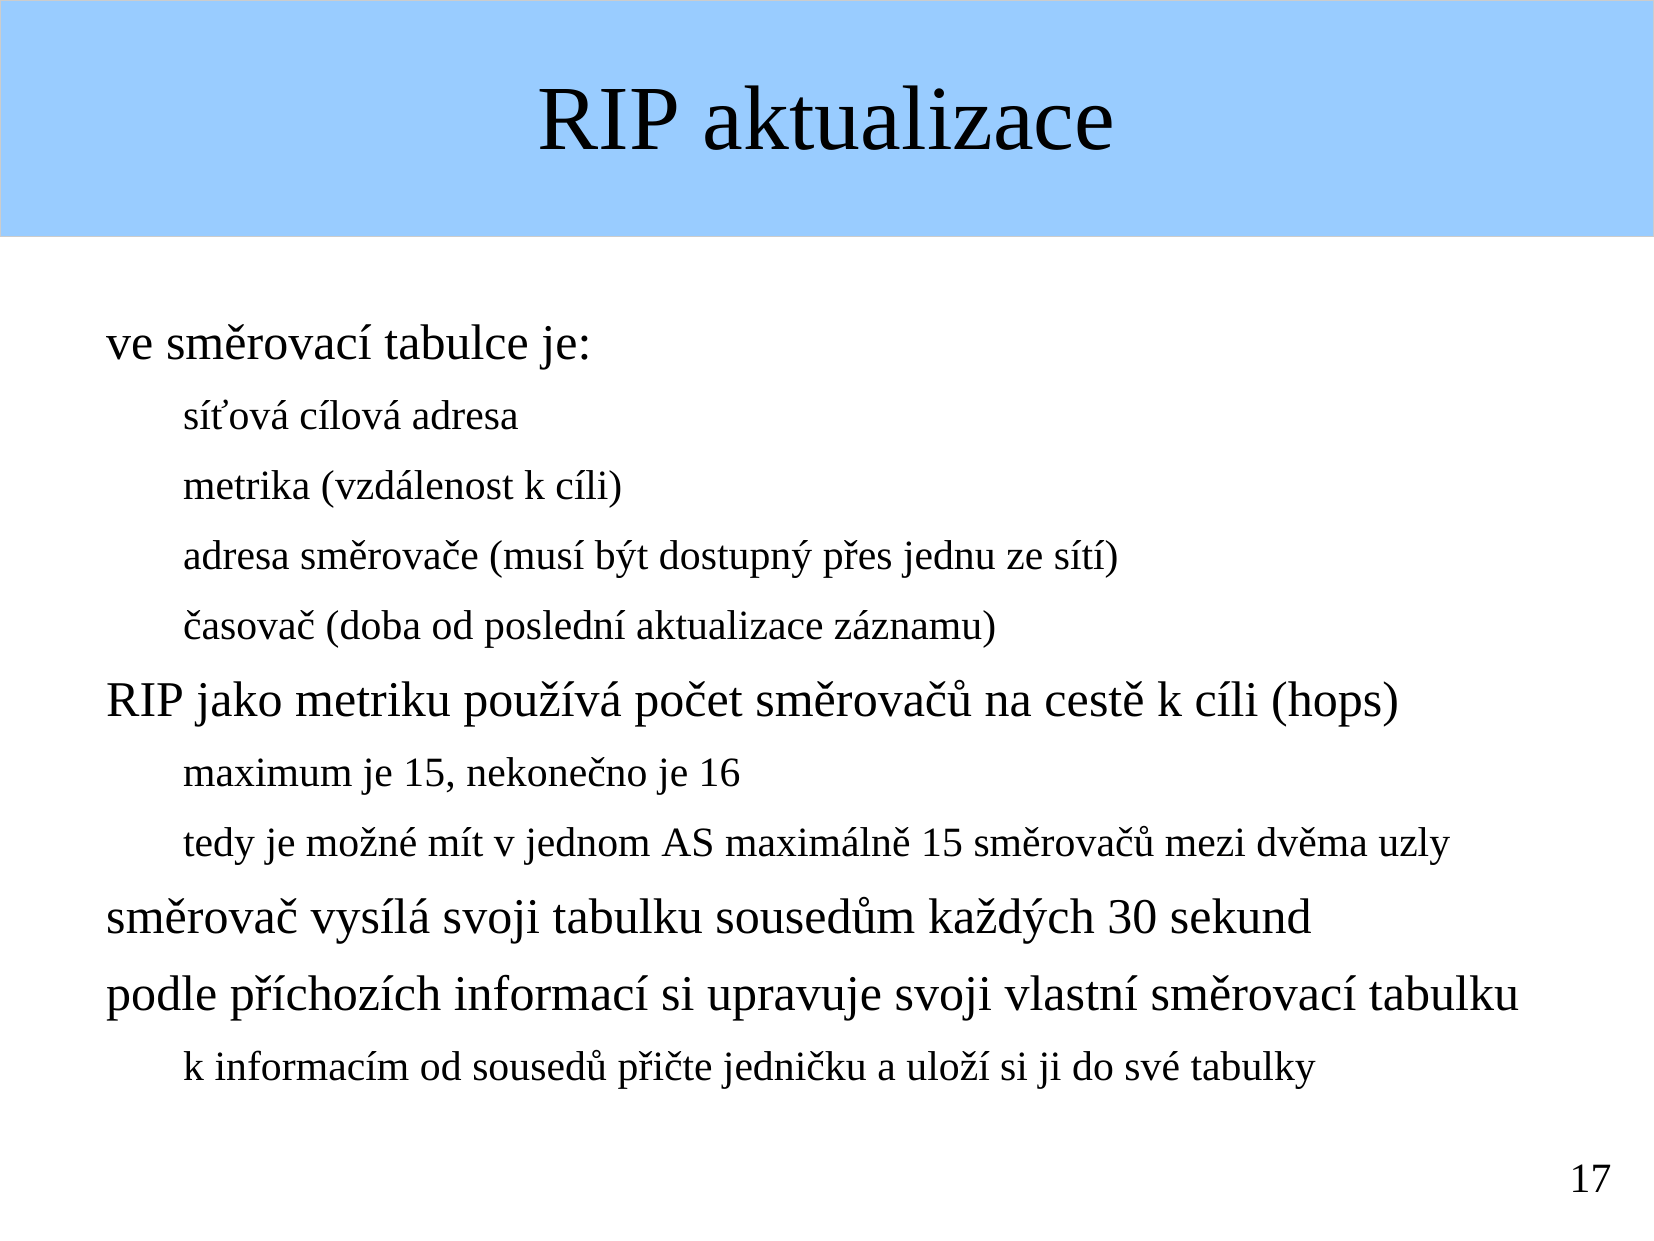

# RIP aktualizace
ve směrovací tabulce je:
síťová cílová adresa
metrika (vzdálenost k cíli)
adresa směrovače (musí být dostupný přes jednu ze sítí)
časovač (doba od poslední aktualizace záznamu)
RIP jako metriku používá počet směrovačů na cestě k cíli (hops)
maximum je 15, nekonečno je 16
tedy je možné mít v jednom AS maximálně 15 směrovačů mezi dvěma uzly
směrovač vysílá svoji tabulku sousedům každých 30 sekund
podle příchozích informací si upravuje svoji vlastní směrovací tabulku
k informacím od sousedů přičte jedničku a uloží si ji do své tabulky